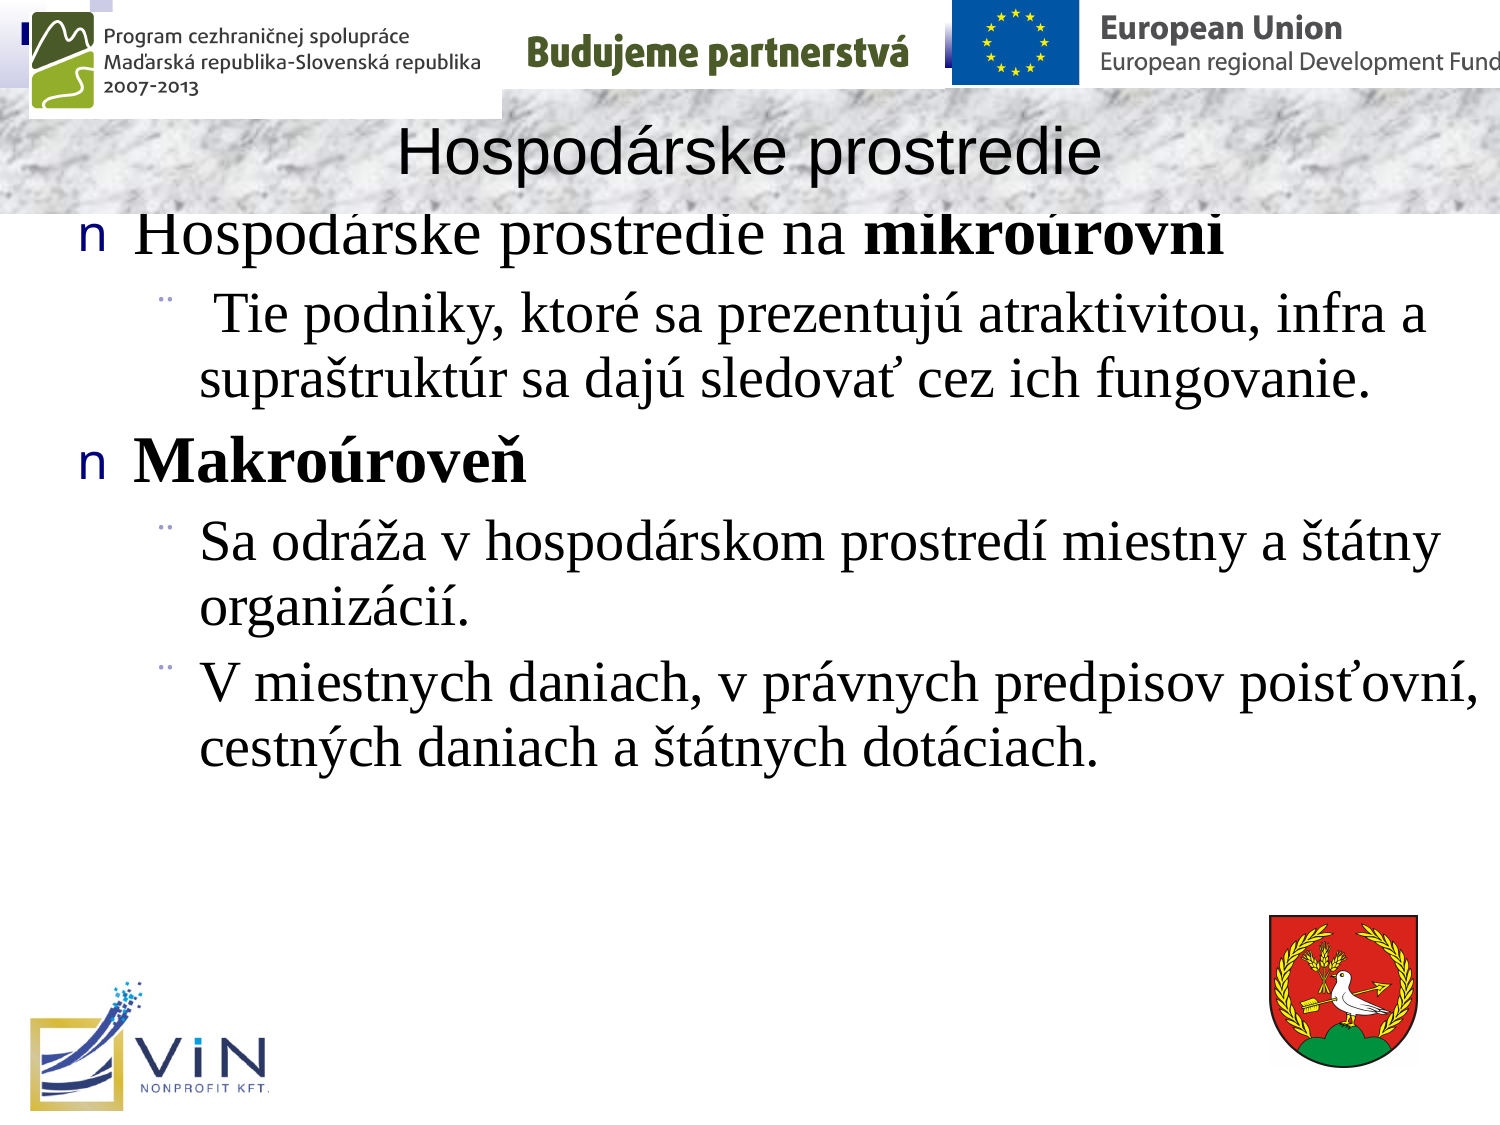

Hospodárske prostredie
# Hospodárske prostredie na mikroúrovni
 Tie podniky, ktoré sa prezentujú atraktivitou, infra a supraštruktúr sa dajú sledovať cez ich fungovanie.
Makroúroveň
Sa odráža v hospodárskom prostredí miestny a štátny organizácií.
V miestnych daniach, v právnych predpisov poisťovní, cestných daniach a štátnych dotáciach.